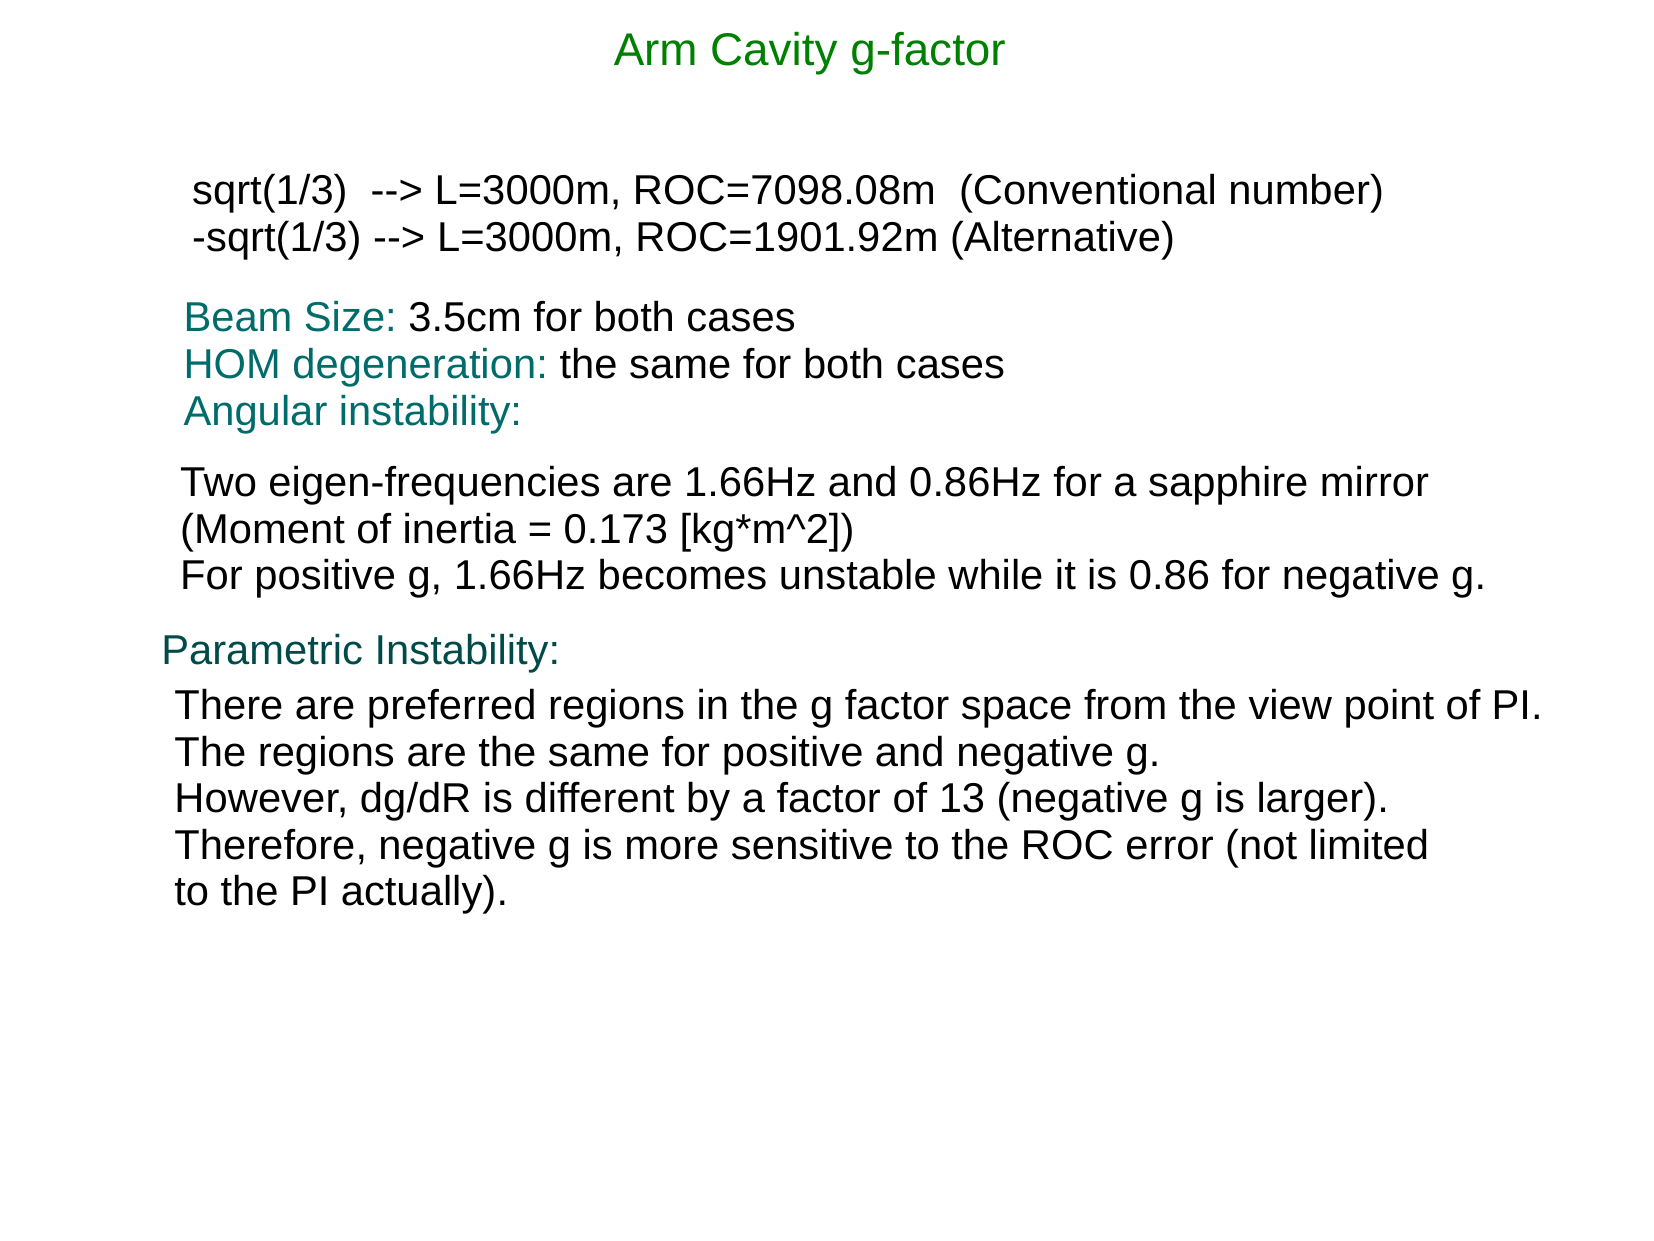

Arm Cavity g-factor
sqrt(1/3) --> L=3000m, ROC=7098.08m (Conventional number)
-sqrt(1/3) --> L=3000m, ROC=1901.92m (Alternative)
Beam Size: 3.5cm for both cases
HOM degeneration: the same for both cases
Angular instability:
Two eigen-frequencies are 1.66Hz and 0.86Hz for a sapphire mirror
(Moment of inertia = 0.173 [kg*m^2])
For positive g, 1.66Hz becomes unstable while it is 0.86 for negative g.
Parametric Instability:
There are preferred regions in the g factor space from the view point of PI.
The regions are the same for positive and negative g.
However, dg/dR is different by a factor of 13 (negative g is larger).
Therefore, negative g is more sensitive to the ROC error (not limited
to the PI actually).